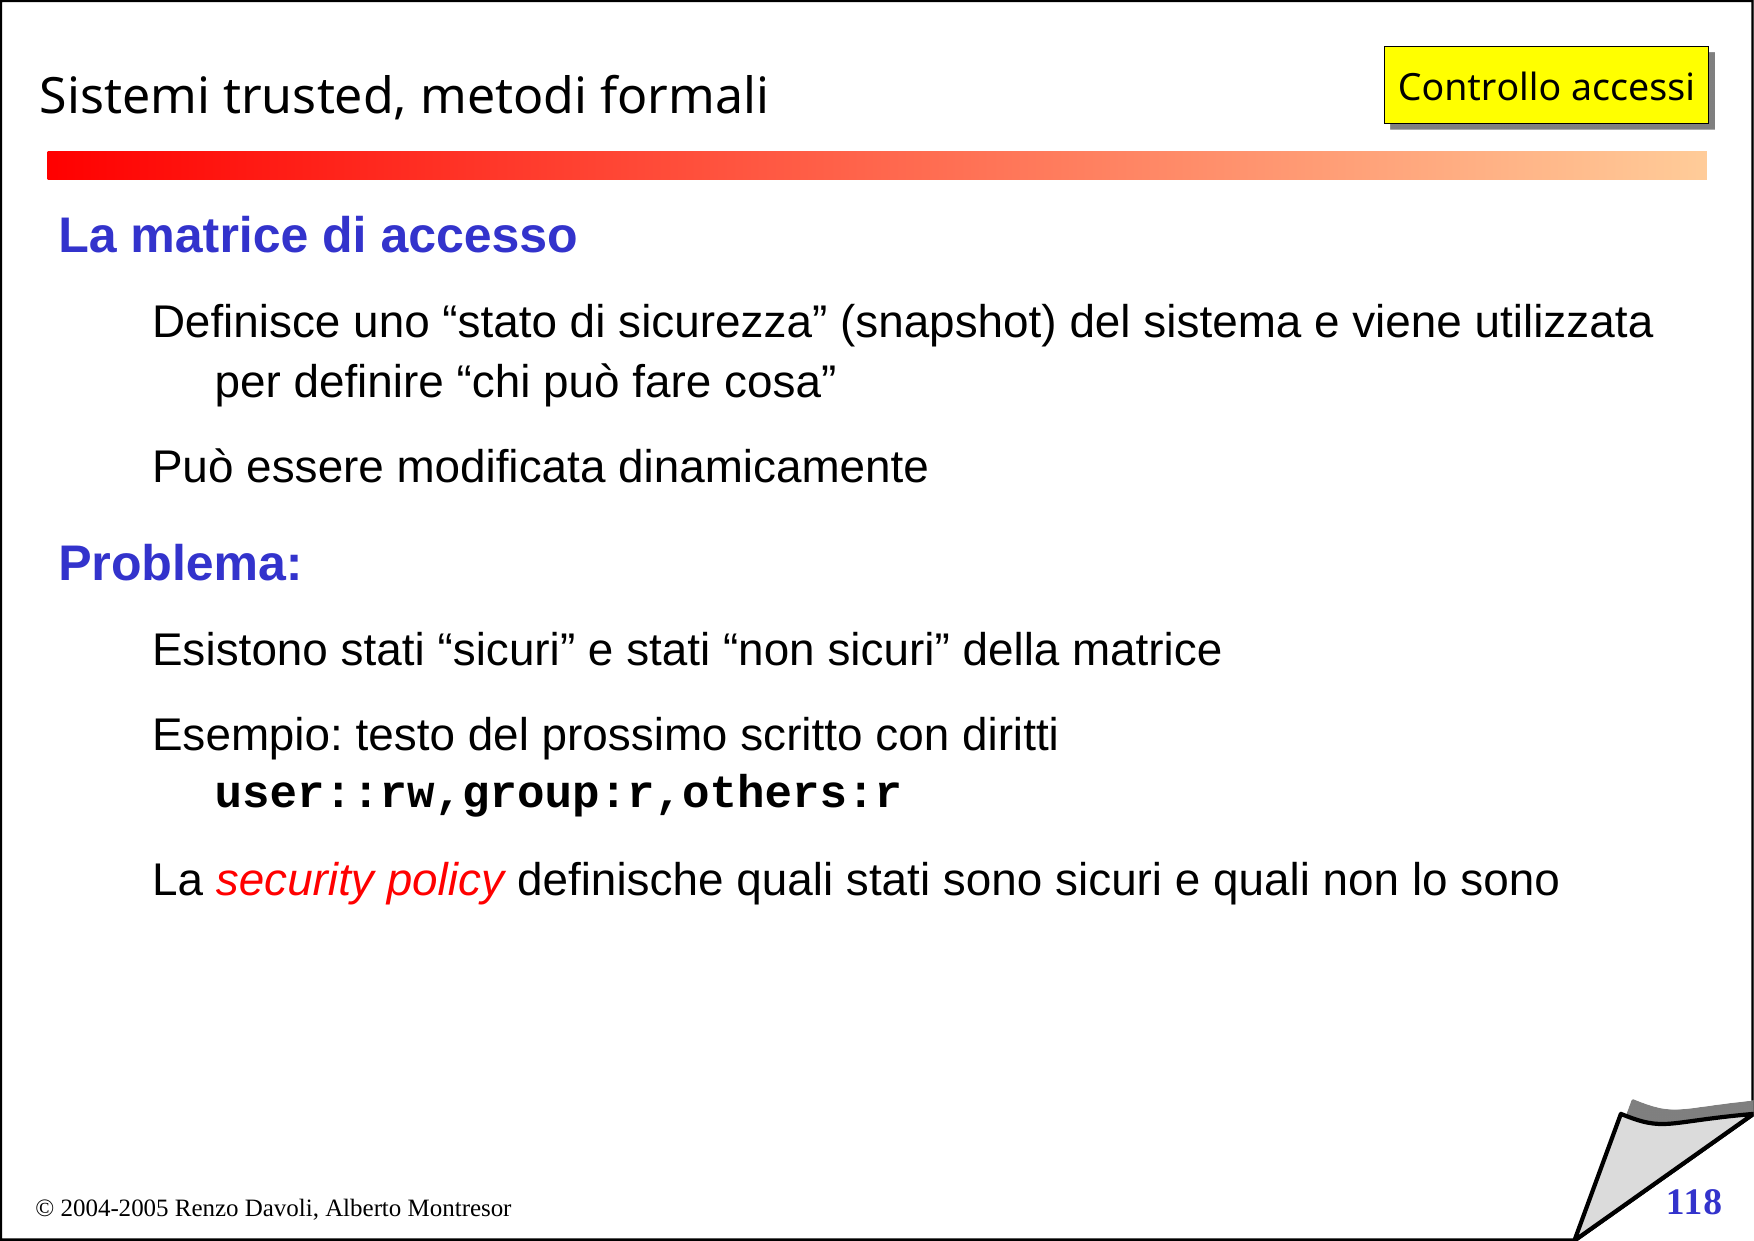

Controllo accessi
# Sistemi trusted, metodi formali
La matrice di accesso
Definisce uno “stato di sicurezza” (snapshot) del sistema e viene utilizzata per definire “chi può fare cosa”
Può essere modificata dinamicamente
Problema:
Esistono stati “sicuri” e stati “non sicuri” della matrice
Esempio: testo del prossimo scritto con diritti user::rw,group:r,others:r
La security policy definische quali stati sono sicuri e quali non lo sono